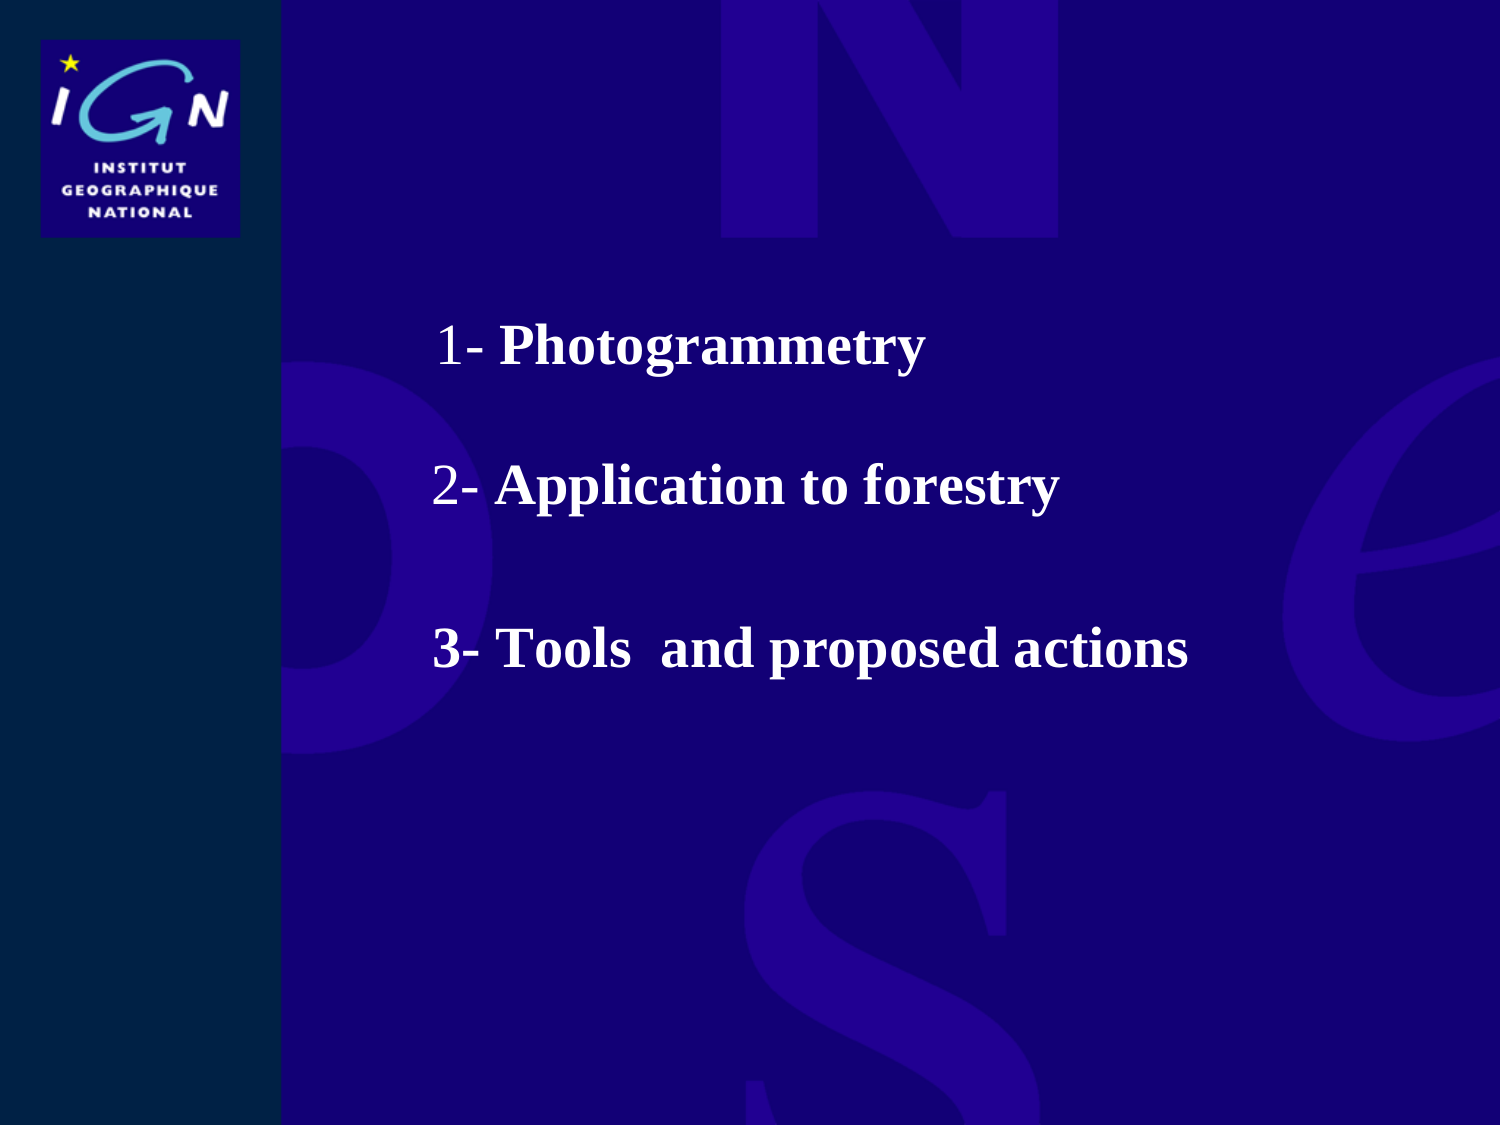

1- Photogrammetry
2- Application to forestry
3- Tools and proposed actions